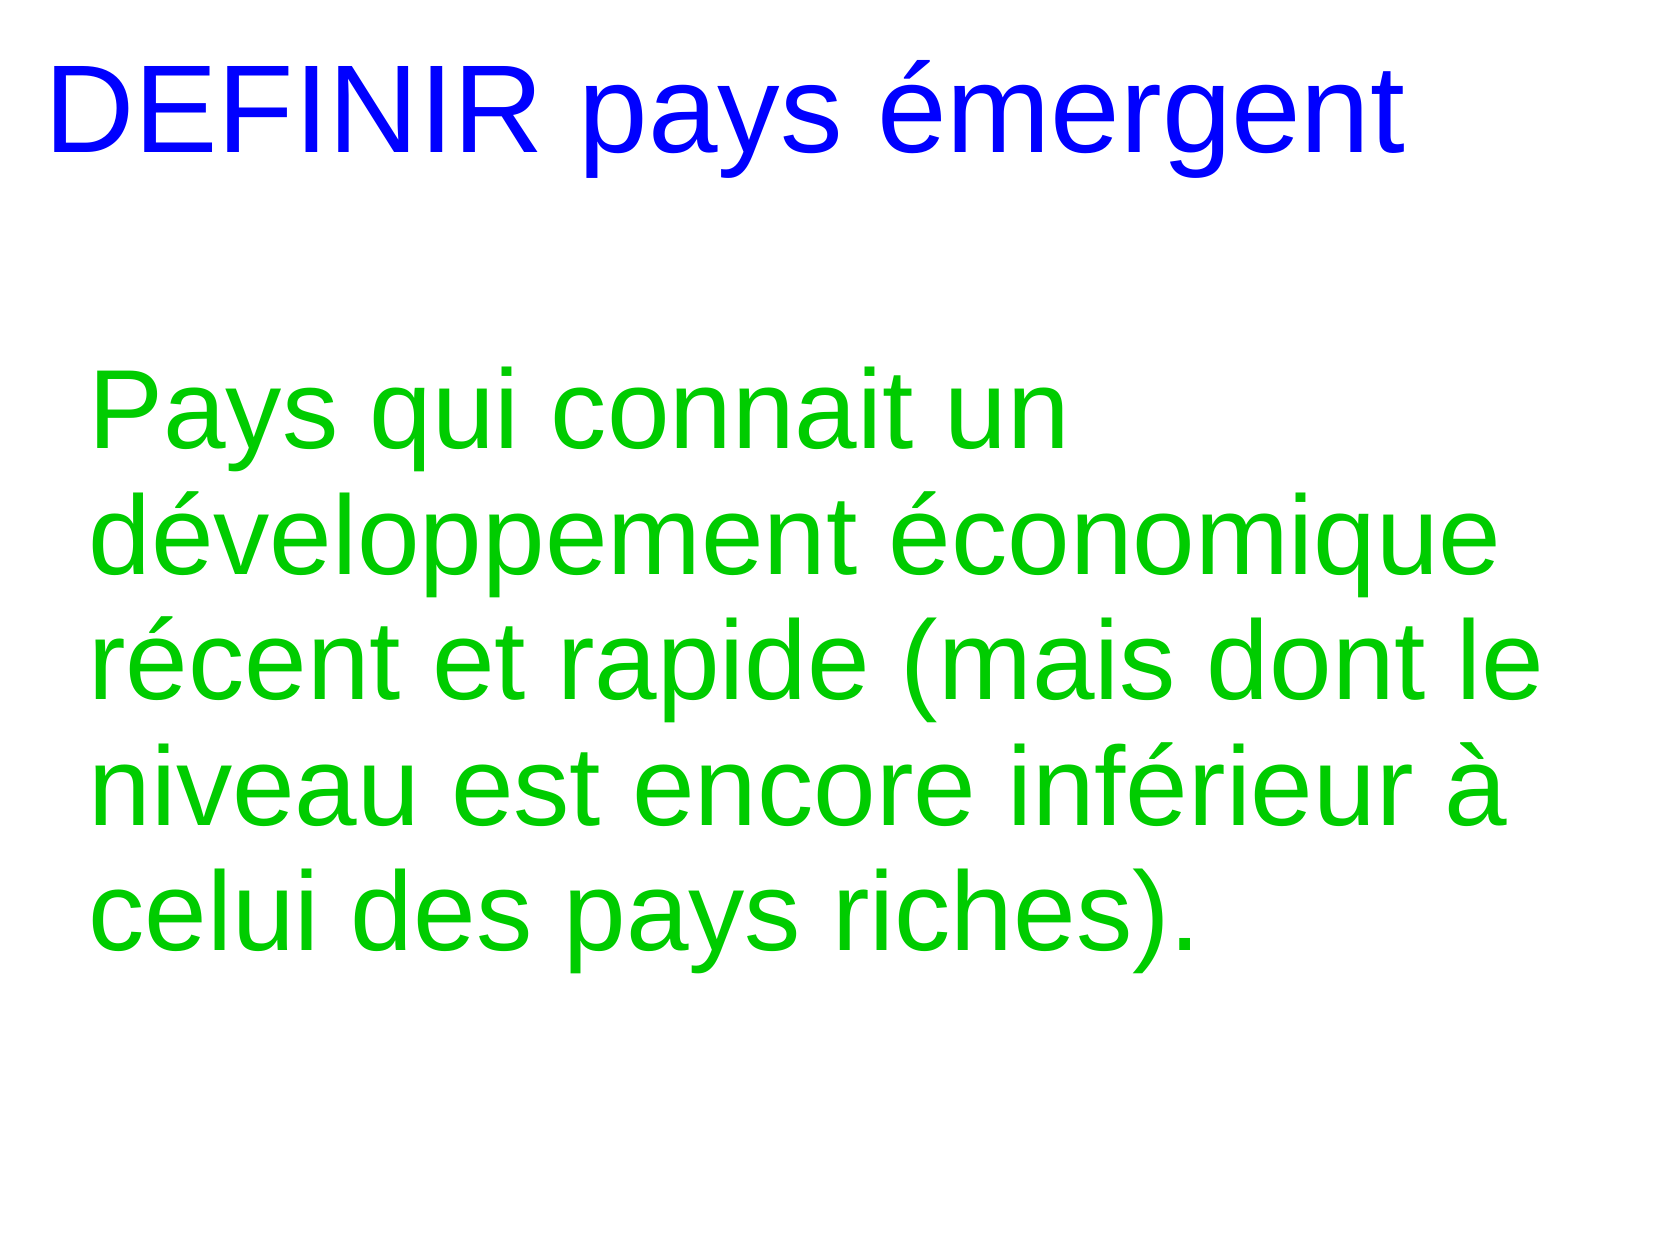

DEFINIR pays émergent
# Pays qui connait un développement économique récent et rapide (mais dont le niveau est encore inférieur à celui des pays riches).